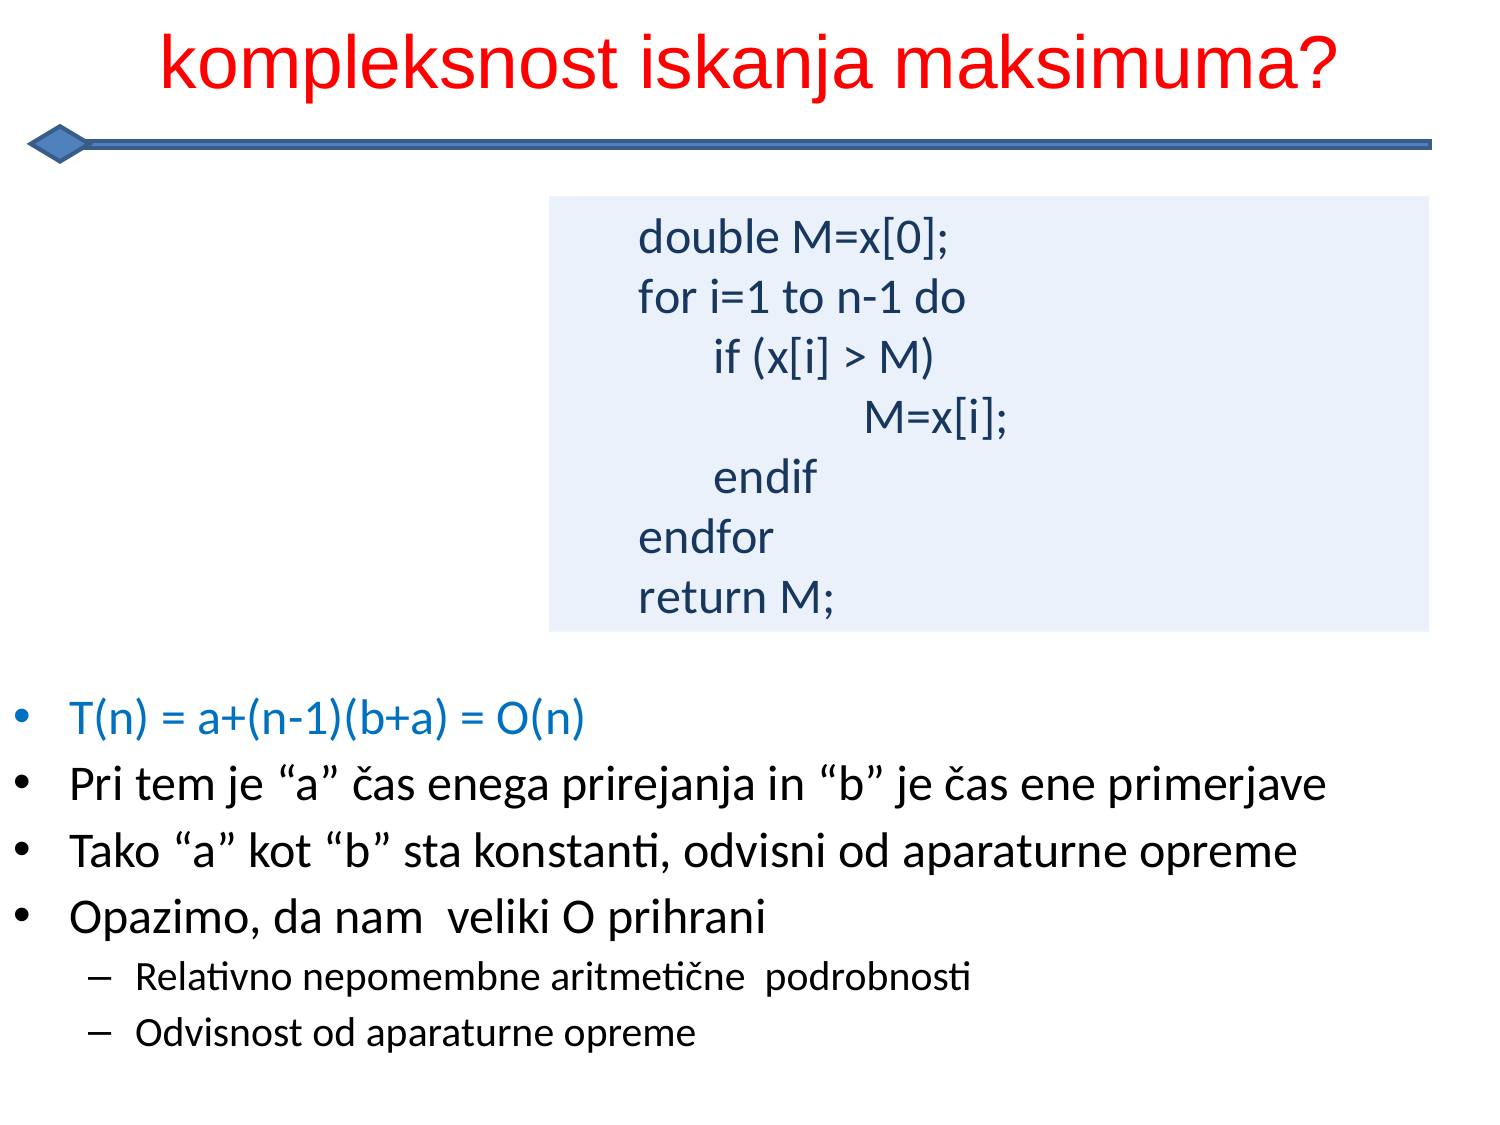

# kompleksnost iskanja maksimuma?
double M=x[0];
for i=1 to n-1 do
	if (x[i] > M)
		M=x[i];
	endif
endfor
return M;
T(n) = a+(n-1)(b+a) = O(n)
Pri tem je “a” čas enega prirejanja in “b” je čas ene primerjave
Tako “a” kot “b” sta konstanti, odvisni od aparaturne opreme
Opazimo, da nam veliki O prihrani
Relativno nepomembne aritmetične podrobnosti
Odvisnost od aparaturne opreme